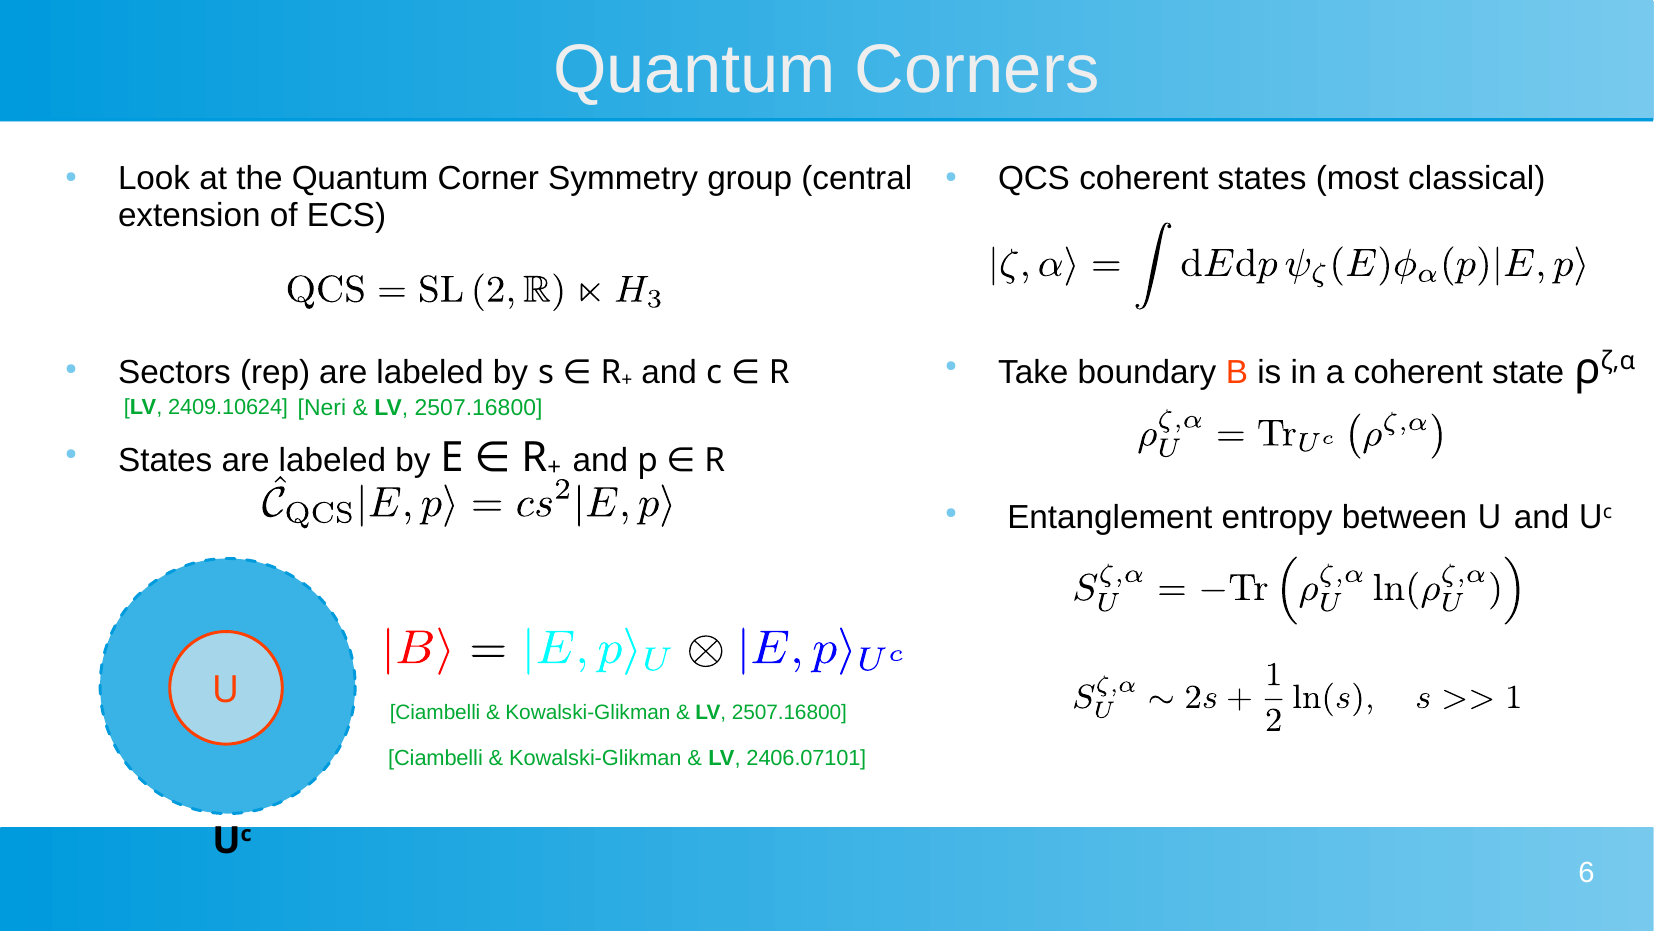

# Quantum Corners
Look at the Quantum Corner Symmetry group (central extension of ECS)
Sectors (rep) are labeled by s ∈ R+ and c ∈ R
States are labeled by E ∈ R+ and p ∈ R
QCS coherent states (most classical)
Take boundary B is in a coherent state ρζ,α
 Entanglement entropy between U and Uc
[LV, 2409.10624]
[Neri & LV, 2507.16800]
 Uc
 U
[Ciambelli & Kowalski-Glikman & LV, 2507.16800]
[Ciambelli & Kowalski-Glikman & LV, 2406.07101]
6